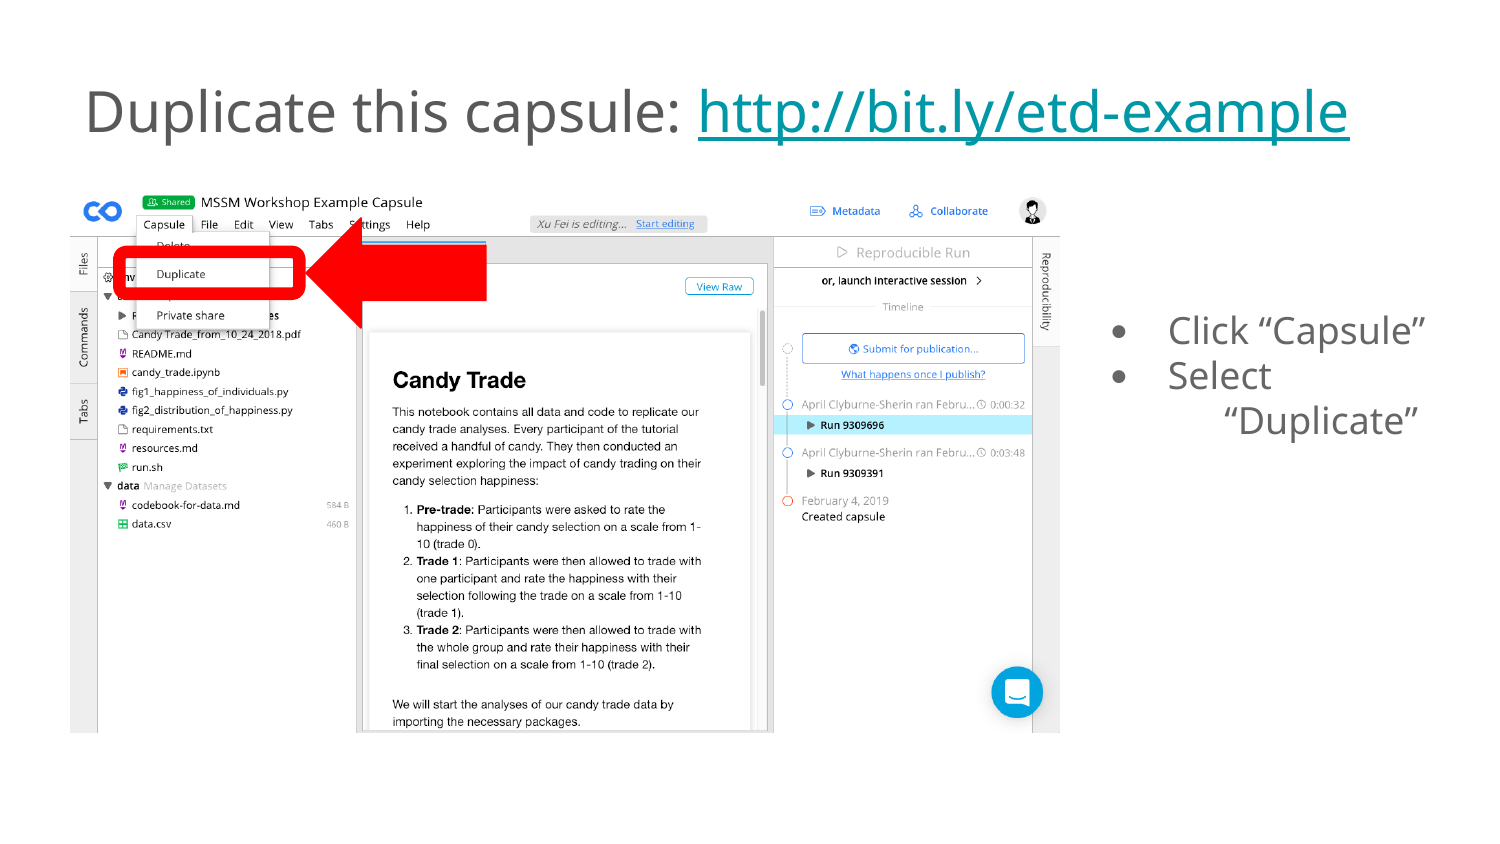

# Duplicate this capsule: http://bit.ly/etd-example
Click “Capsule”
Select “Duplicate”